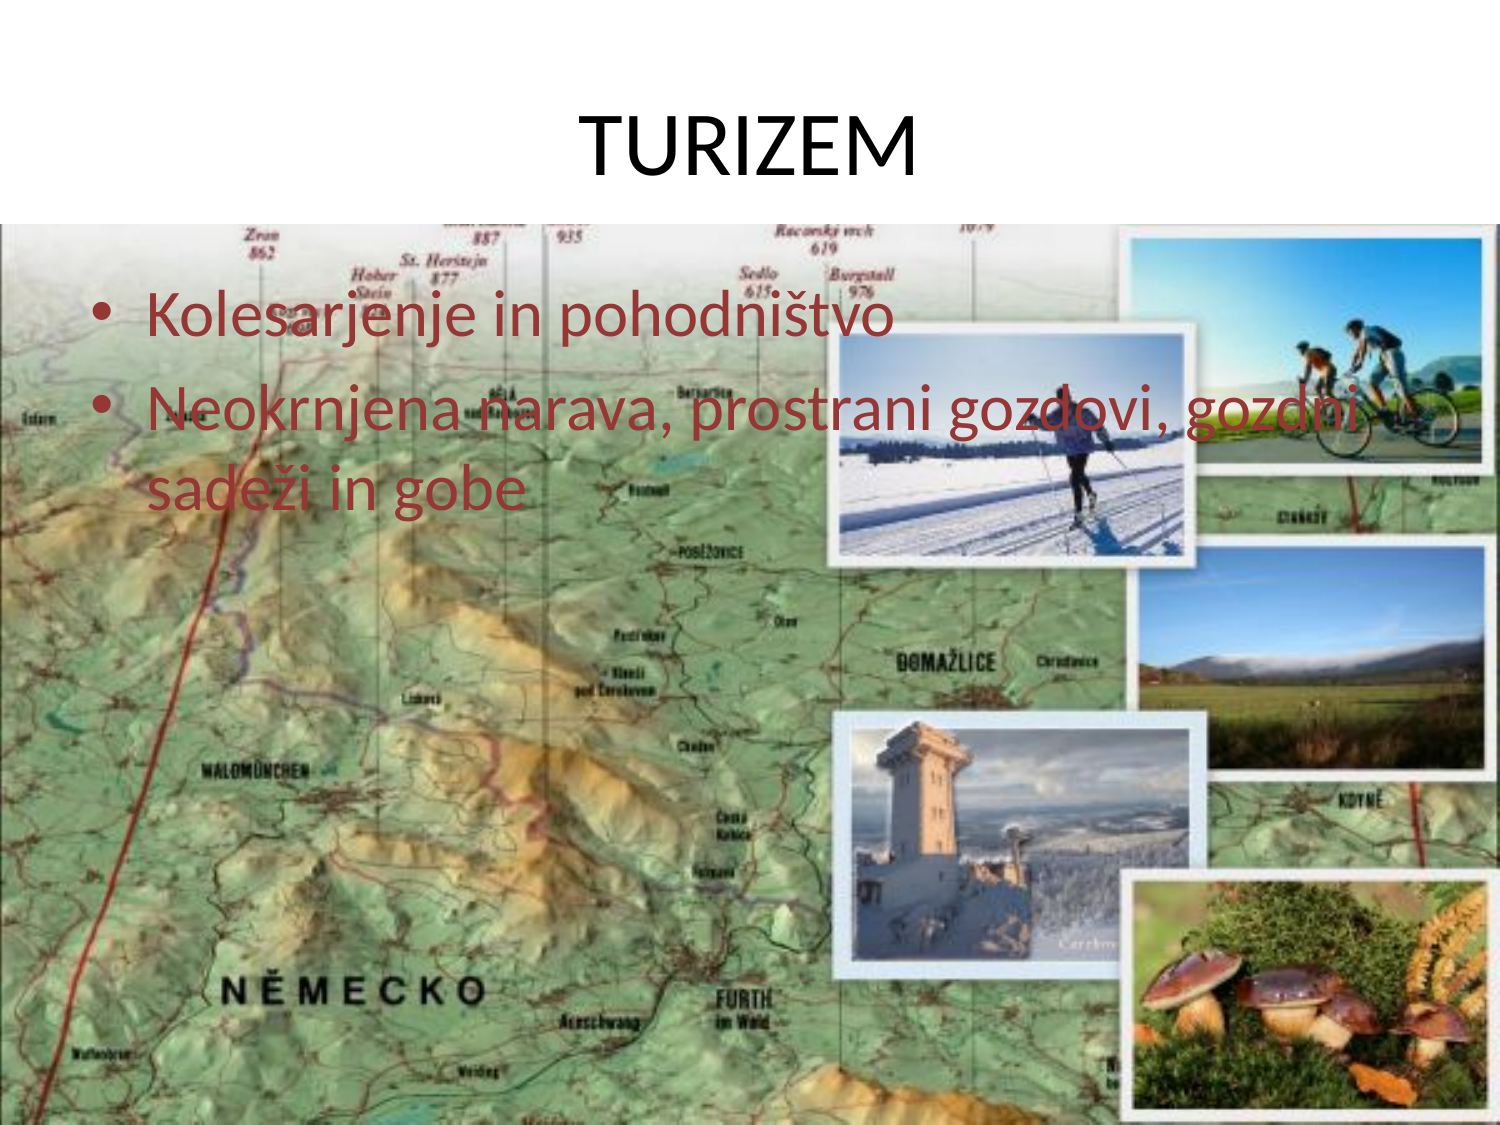

# TURIZEM
Kolesarjenje in pohodništvo
Neokrnjena narava, prostrani gozdovi, gozdni sadeži in gobe